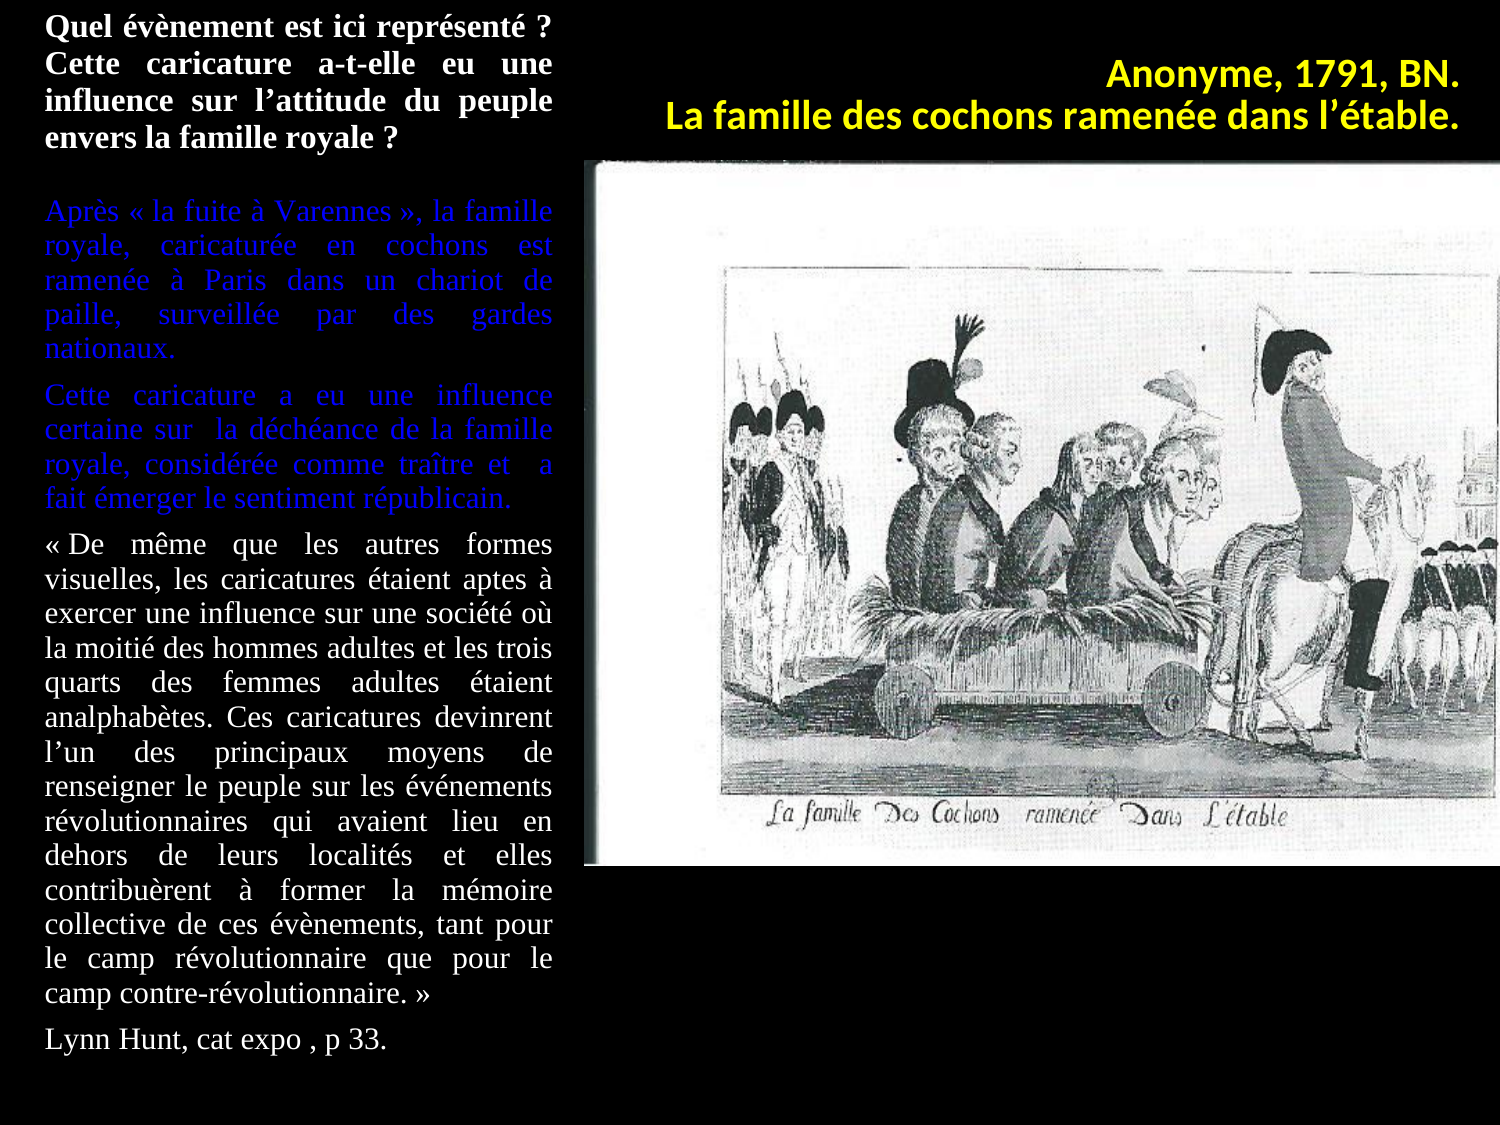

Quel évènement est ici représenté ? Cette caricature a-t-elle eu une influence sur l’attitude du peuple envers la famille royale ?
Après « la fuite à Varennes », la famille royale, caricaturée en cochons est ramenée à Paris dans un chariot de paille, surveillée par des gardes nationaux.
Cette caricature a eu une influence certaine sur la déchéance de la famille royale, considérée comme traître et a fait émerger le sentiment républicain.
« De même que les autres formes visuelles, les caricatures étaient aptes à exercer une influence sur une société où la moitié des hommes adultes et les trois quarts des femmes adultes étaient analphabètes. Ces caricatures devinrent l’un des principaux moyens de renseigner le peuple sur les événements révolutionnaires qui avaient lieu en dehors de leurs localités et elles contribuèrent à former la mémoire collective de ces évènements, tant pour le camp révolutionnaire que pour le camp contre-révolutionnaire. »
Lynn Hunt, cat expo , p 33.
Anonyme, 1791, BN.
La famille des cochons ramenée dans l’étable.